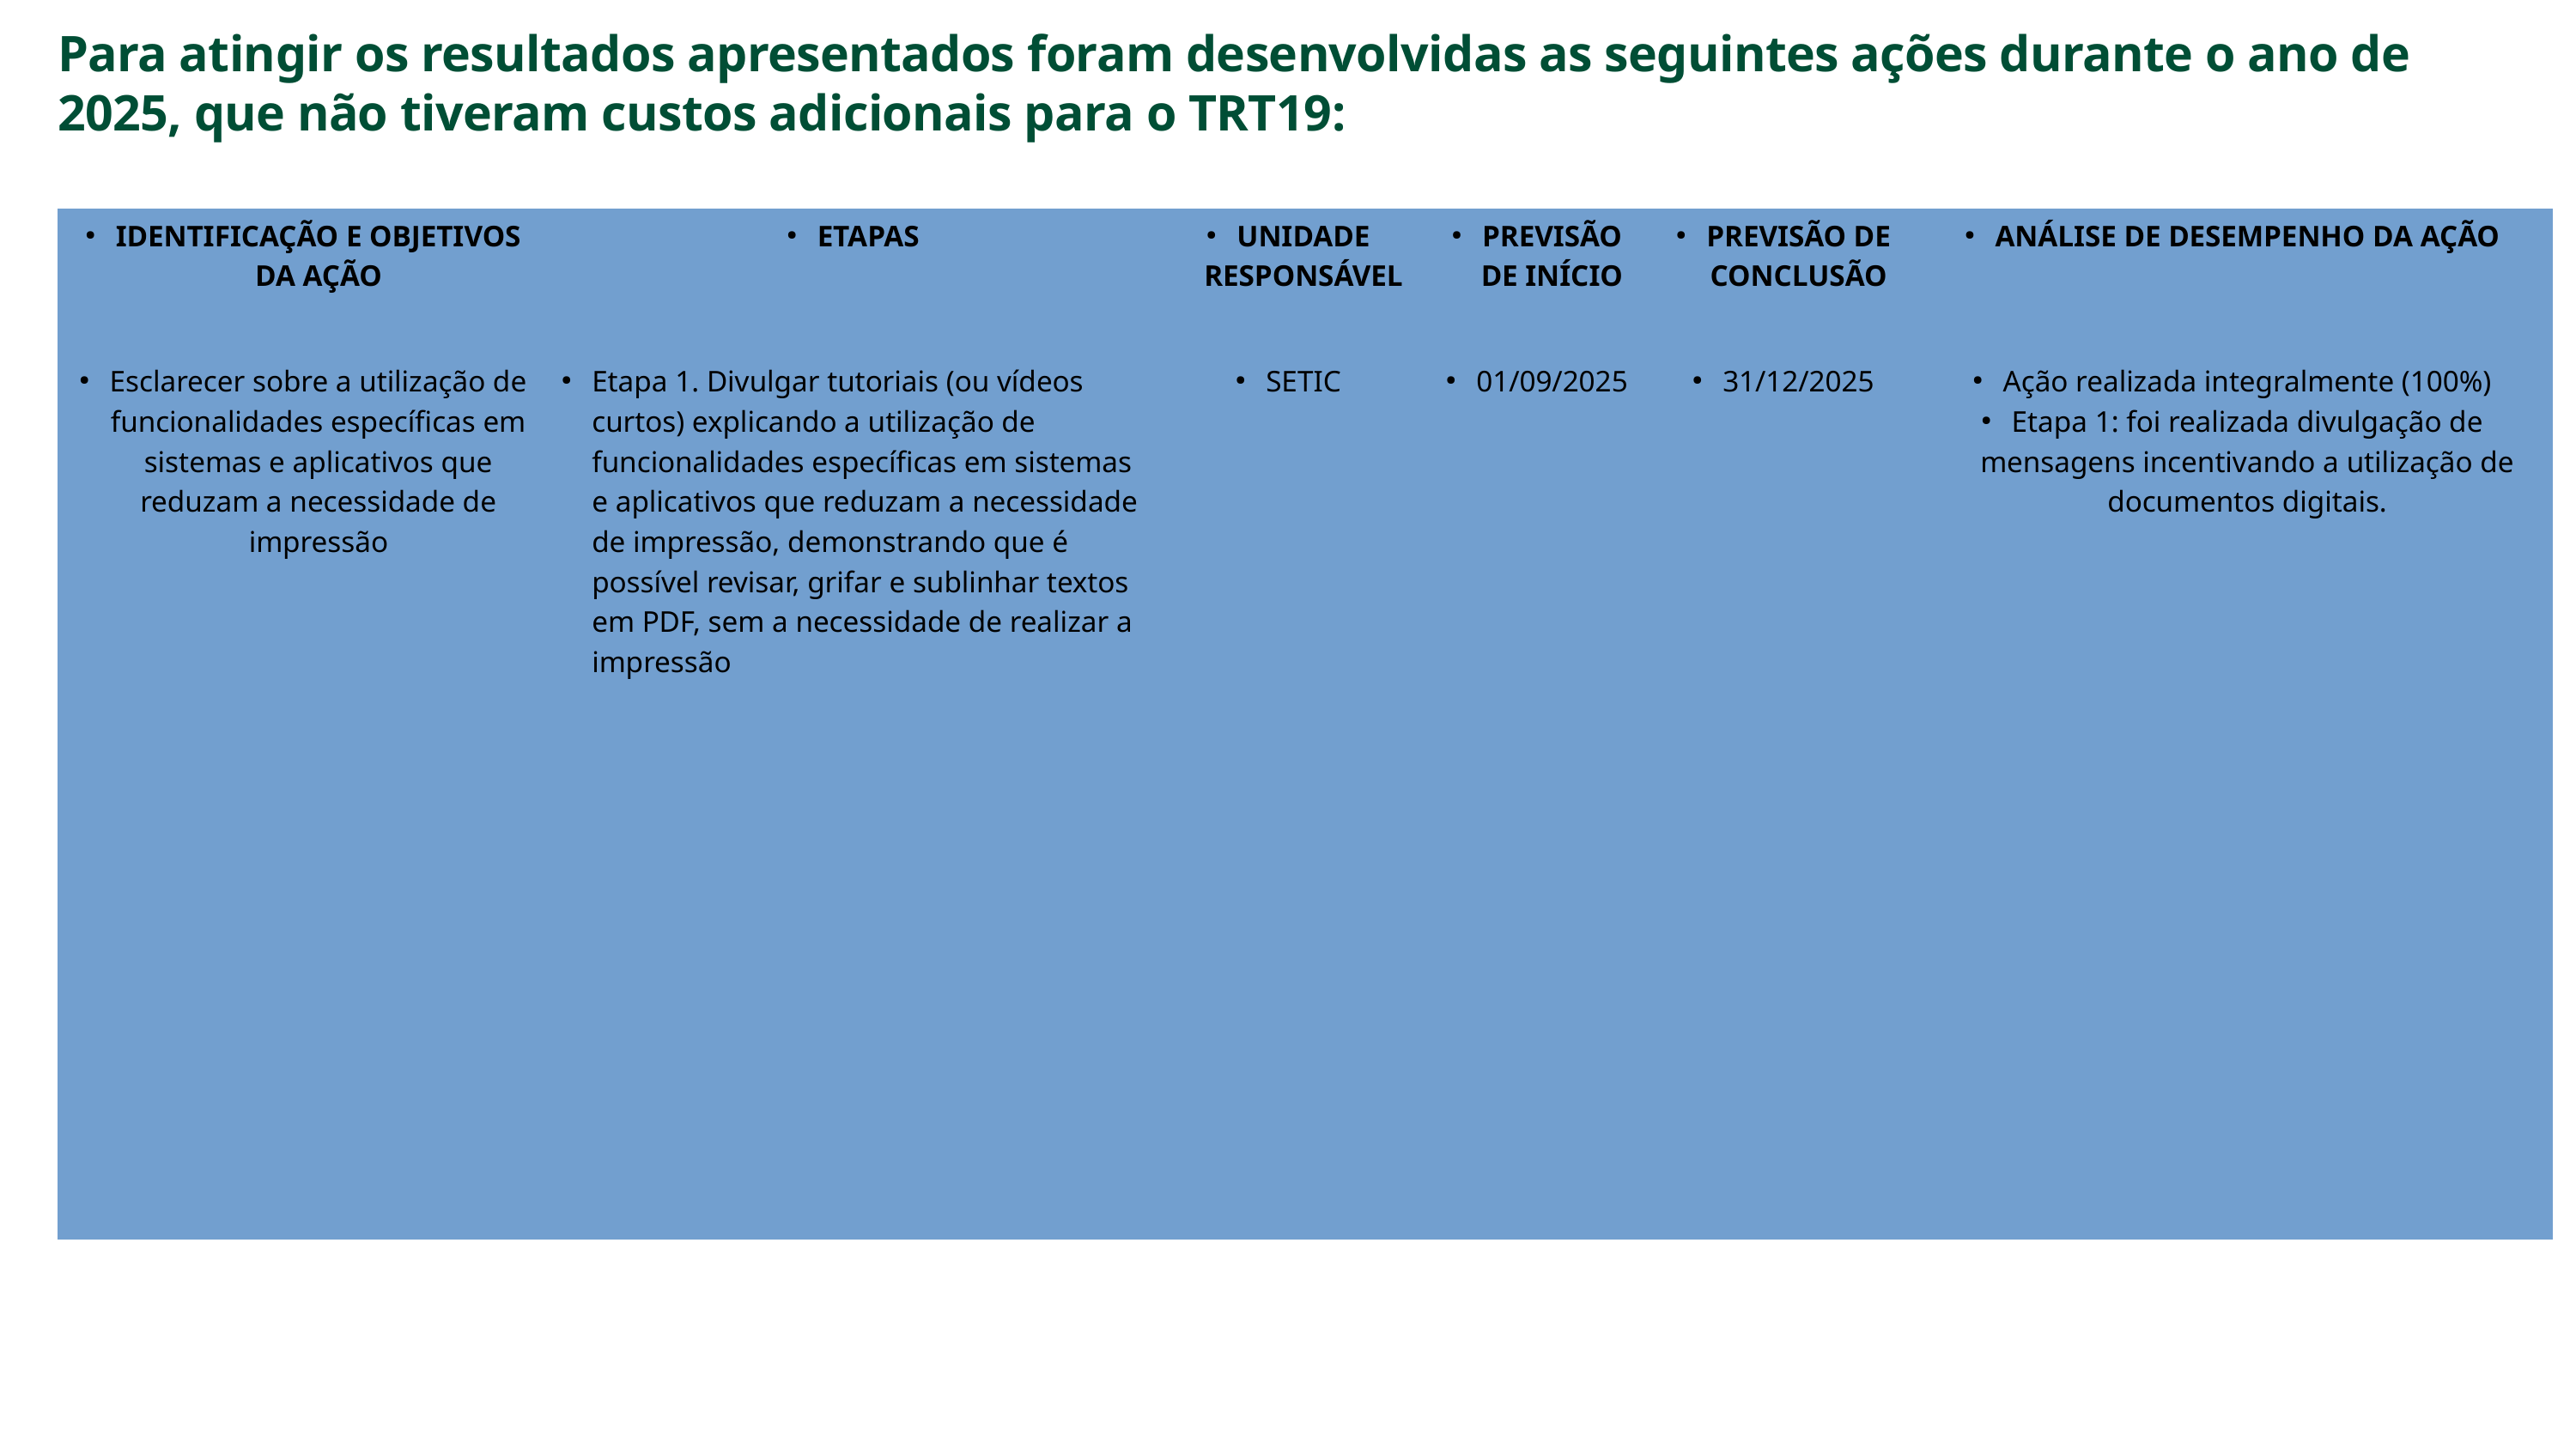

Para atingir os resultados apresentados foram desenvolvidas as seguintes ações durante o ano de 2025, que não tiveram custos adicionais para o TRT19:
| IDENTIFICAÇÃO E OBJETIVOS DA AÇÃO | ETAPAS | UNIDADE RESPONSÁVEL | PREVISÃO DE INÍCIO | PREVISÃO DE CONCLUSÃO | ANÁLISE DE DESEMPENHO DA AÇÃO |
| --- | --- | --- | --- | --- | --- |
| Esclarecer sobre a utilização de funcionalidades específicas em sistemas e aplicativos que reduzam a necessidade de impressão | Etapa 1. Divulgar tutoriais (ou vídeos curtos) explicando a utilização de funcionalidades específicas em sistemas e aplicativos que reduzam a necessidade de impressão, demonstrando que é possível revisar, grifar e sublinhar textos em PDF, sem a necessidade de realizar a impressão | SETIC | 01/09/2025 | 31/12/2025 | Ação realizada integralmente (100%) Etapa 1: foi realizada divulgação de mensagens incentivando a utilização de documentos digitais. |